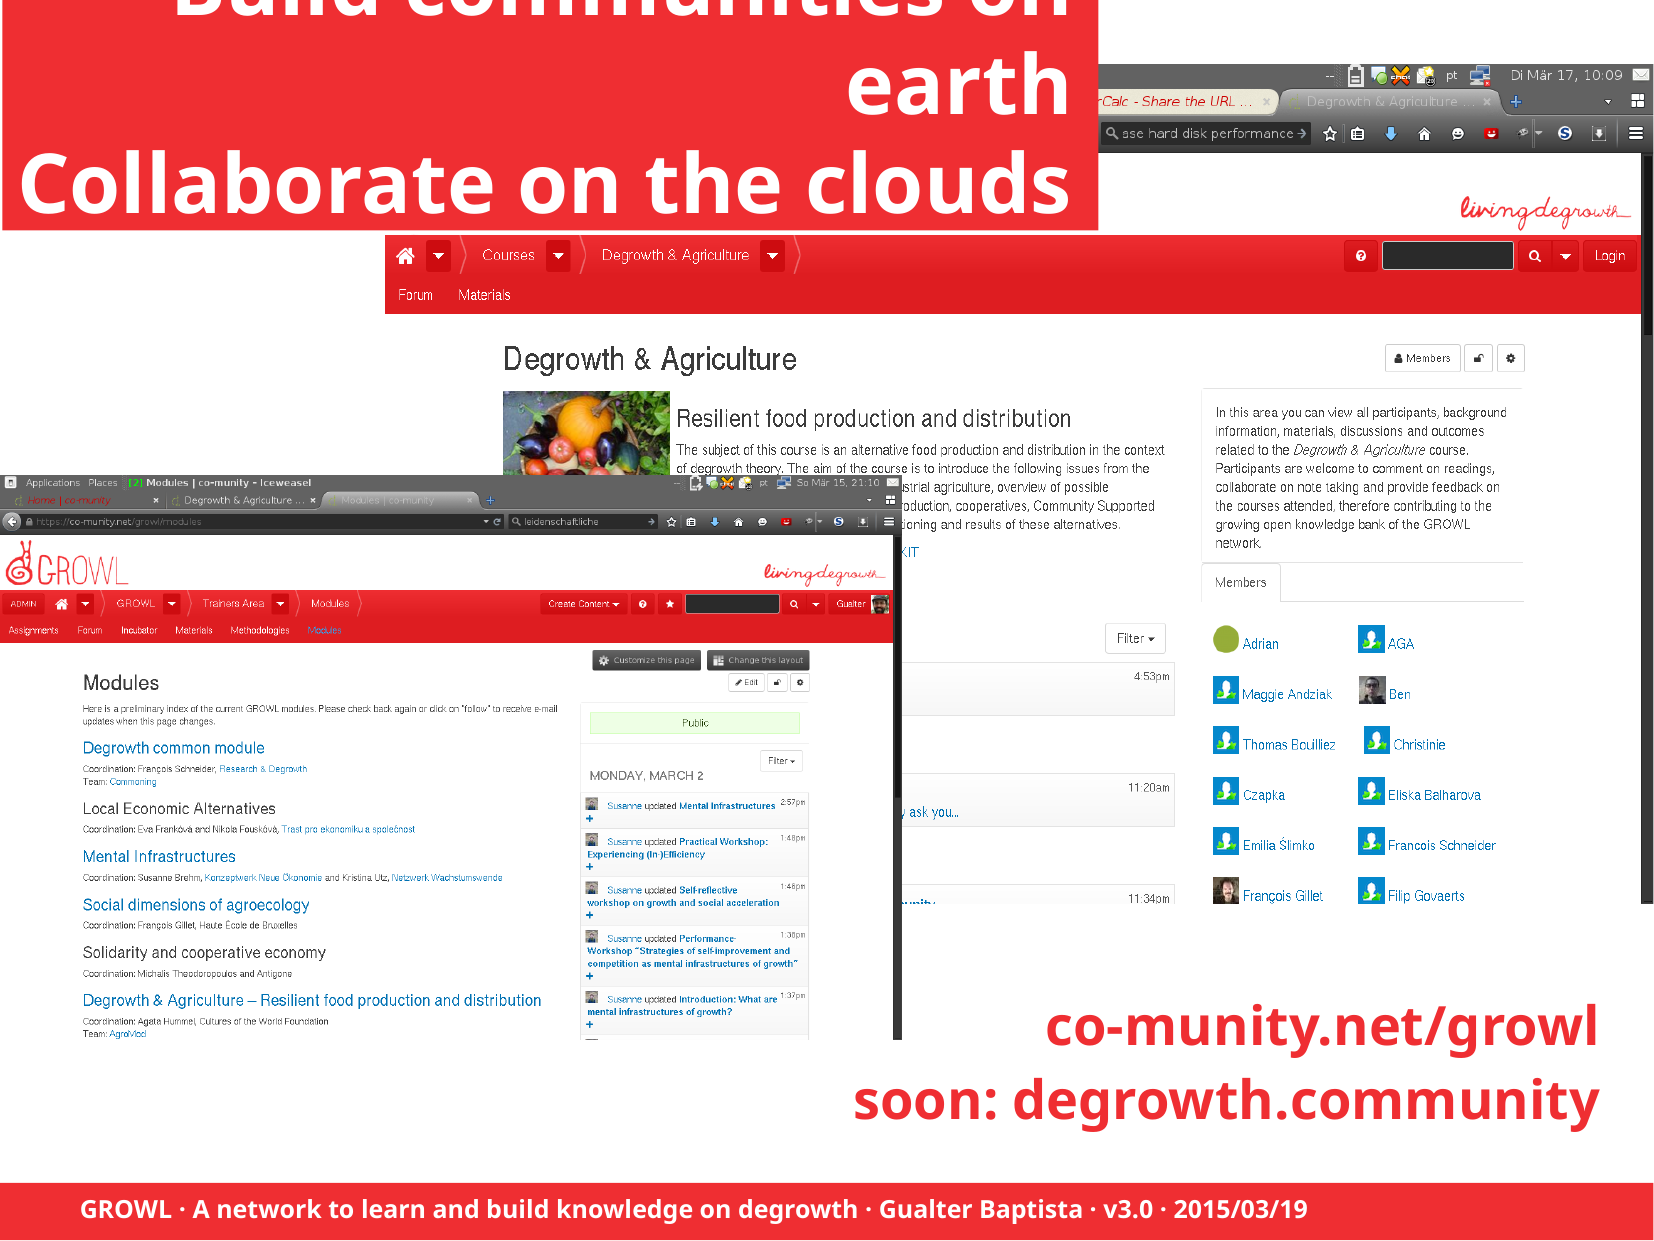

# Build communities on earth Collaborate on the clouds
co-munity.net/growl
soon: degrowth.community